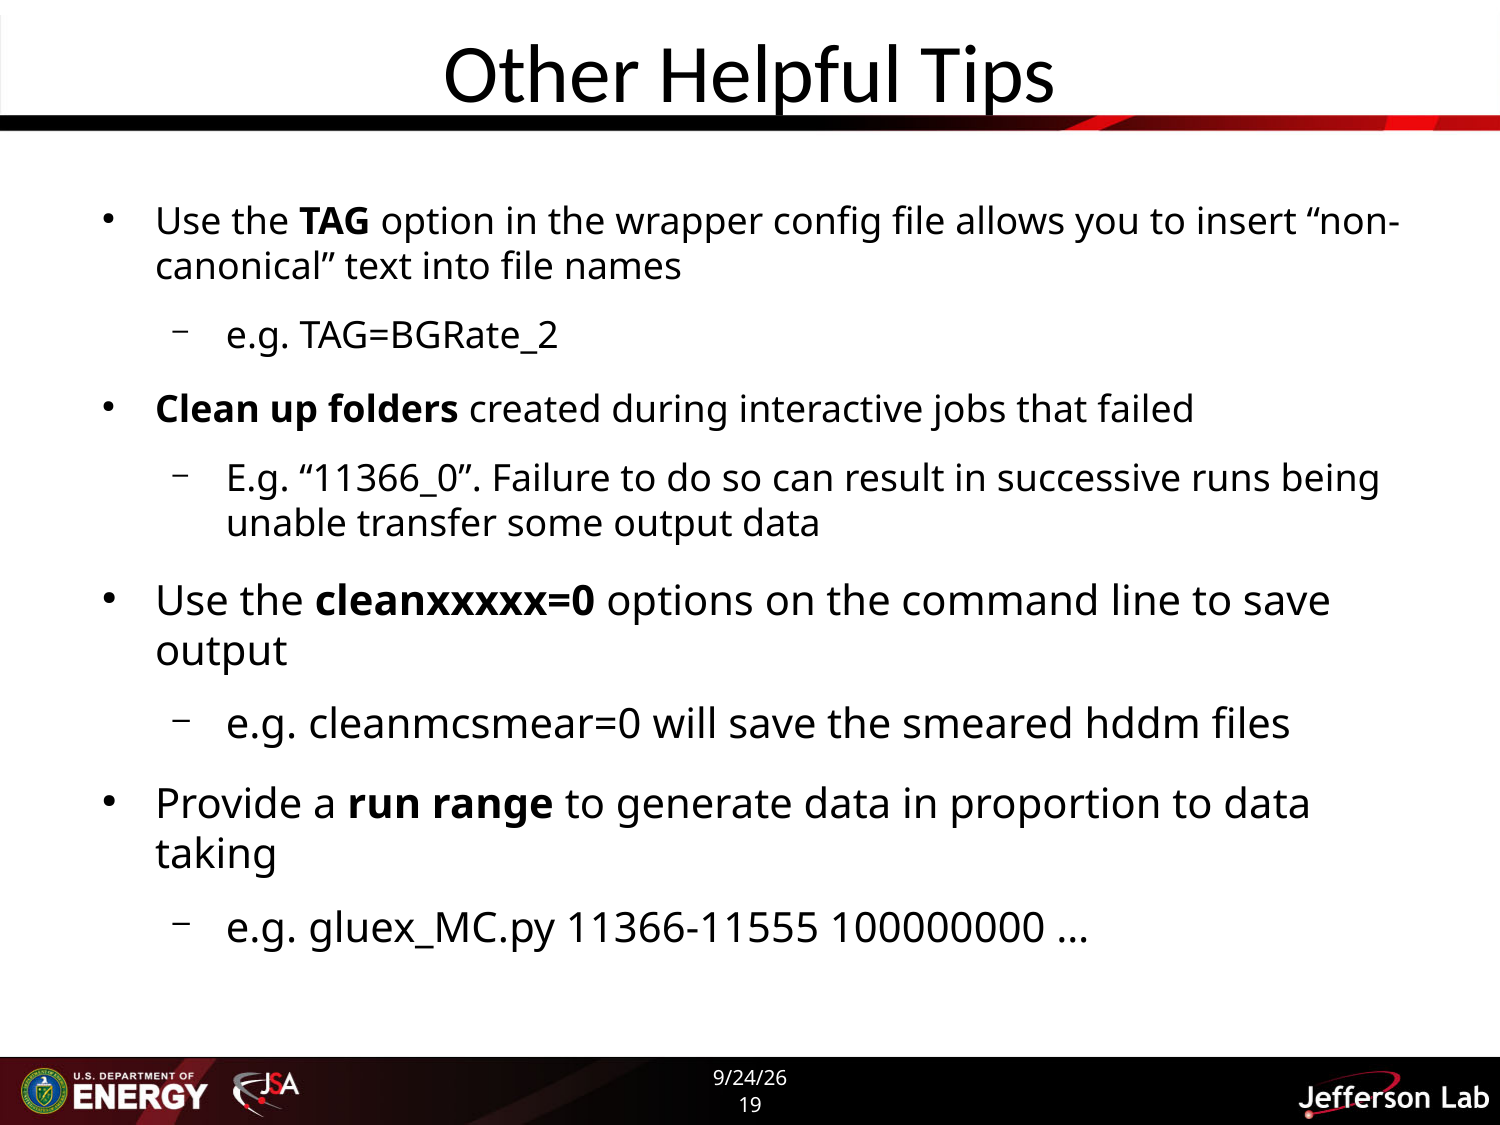

# Other Helpful Tips
Use the TAG option in the wrapper config file allows you to insert “non-canonical” text into file names
e.g. TAG=BGRate_2
Clean up folders created during interactive jobs that failed
E.g. “11366_0”. Failure to do so can result in successive runs being unable transfer some output data
Use the cleanxxxxx=0 options on the command line to save output
e.g. cleanmcsmear=0 will save the smeared hddm files
Provide a run range to generate data in proportion to data taking
e.g. gluex_MC.py 11366-11555 100000000 …